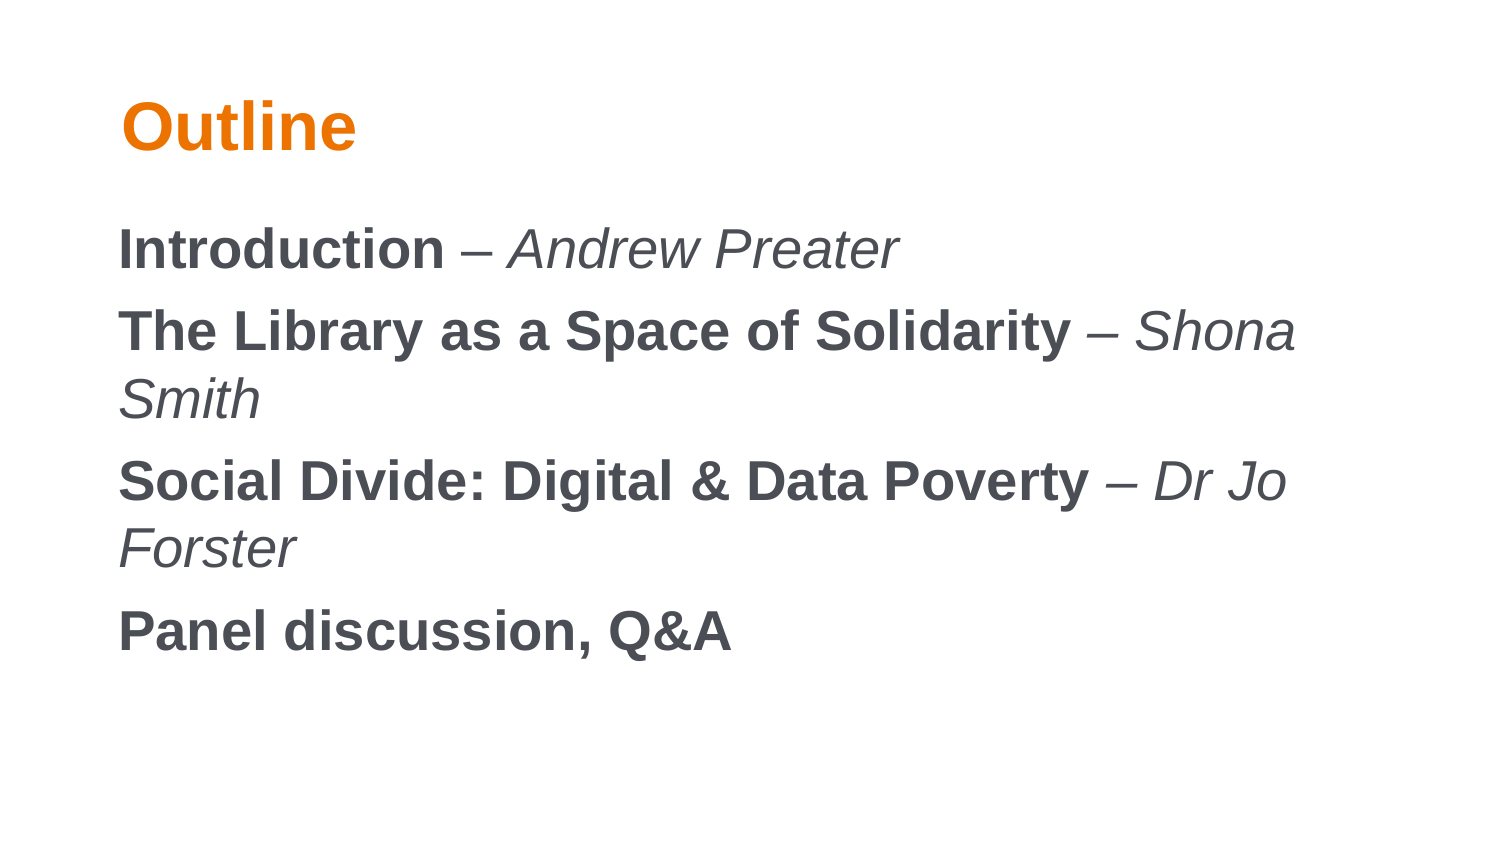

Outline
Introduction – Andrew Preater
The Library as a Space of Solidarity – Shona Smith
Social Divide: Digital & Data Poverty – Dr Jo Forster
Panel discussion, Q&A